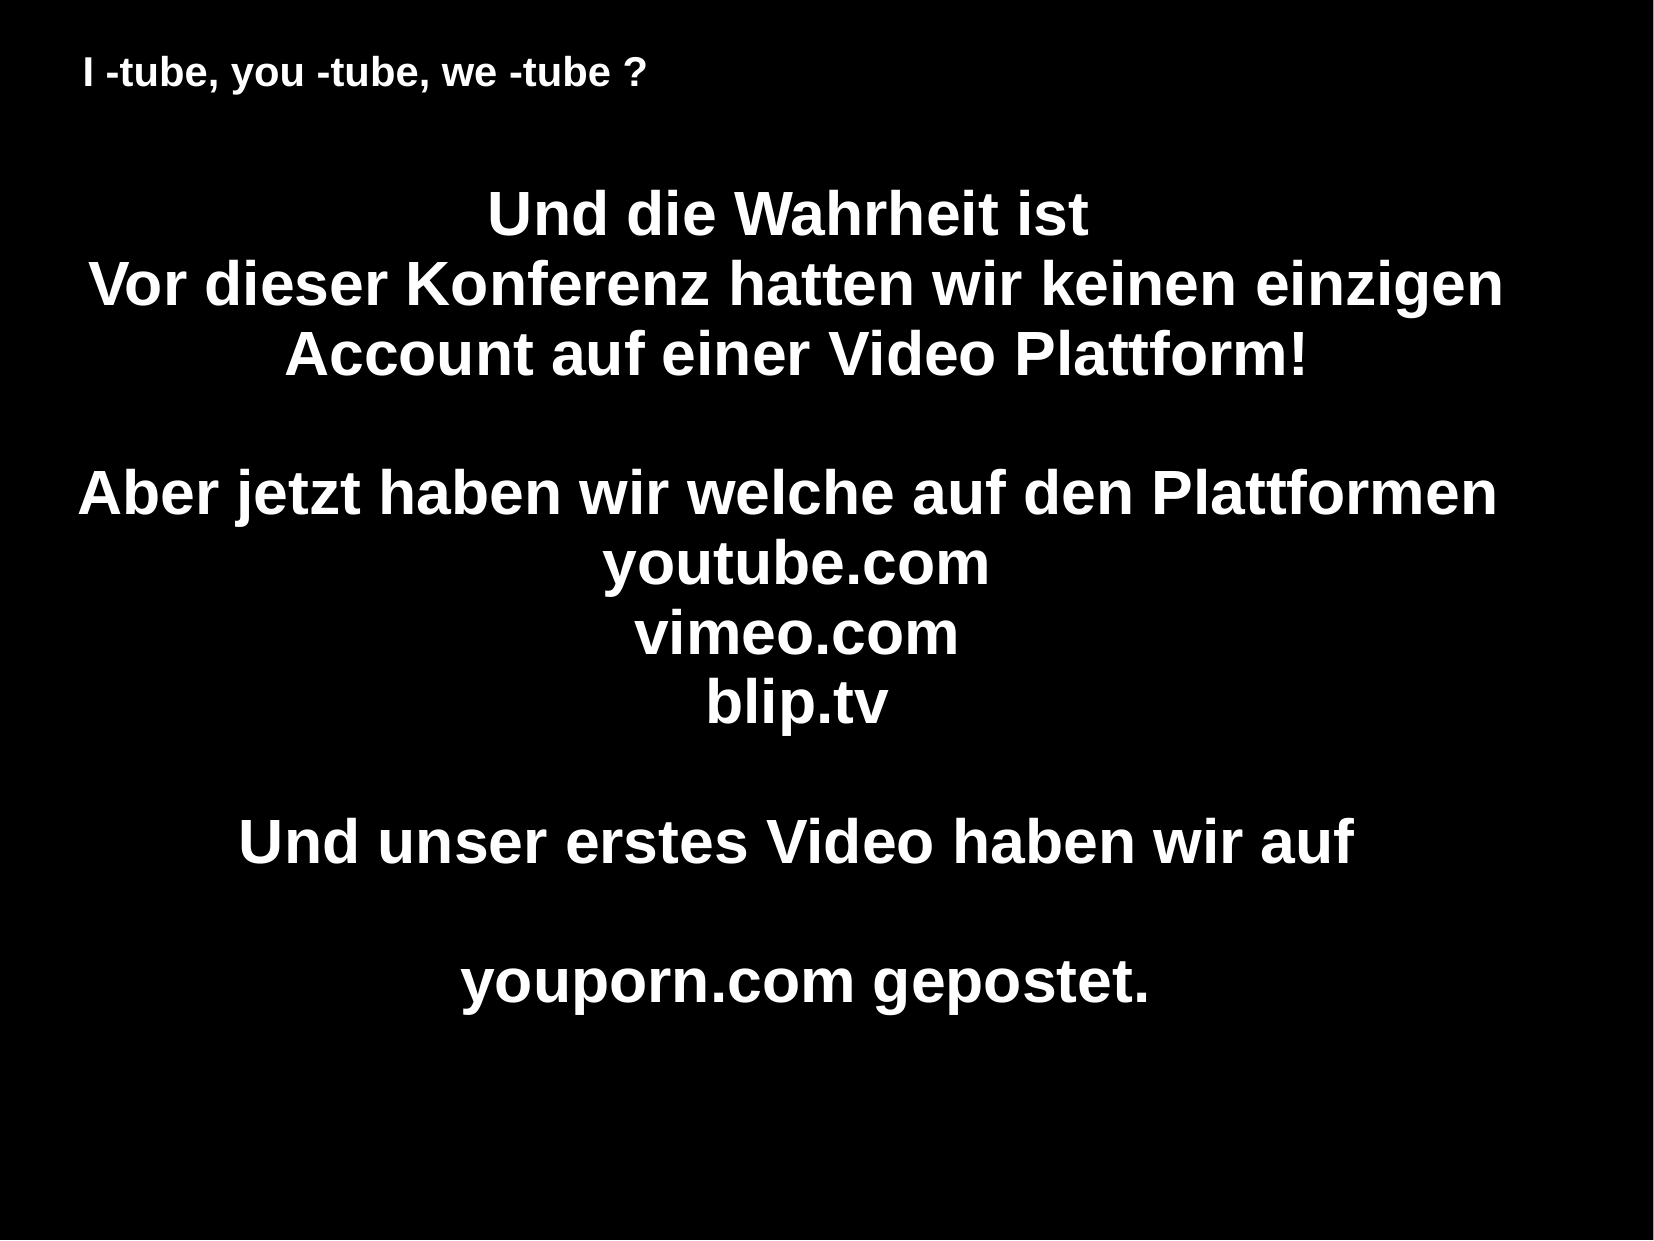

# I -tube, you -tube, we -tube ?
Und die Wahrheit ist
Vor dieser Konferenz hatten wir keinen einzigen Account auf einer Video Plattform!
Aber jetzt haben wir welche auf den Plattformen
youtube.com
vimeo.com
blip.tv
Und unser erstes Video haben wir auf
 youporn.com gepostet.